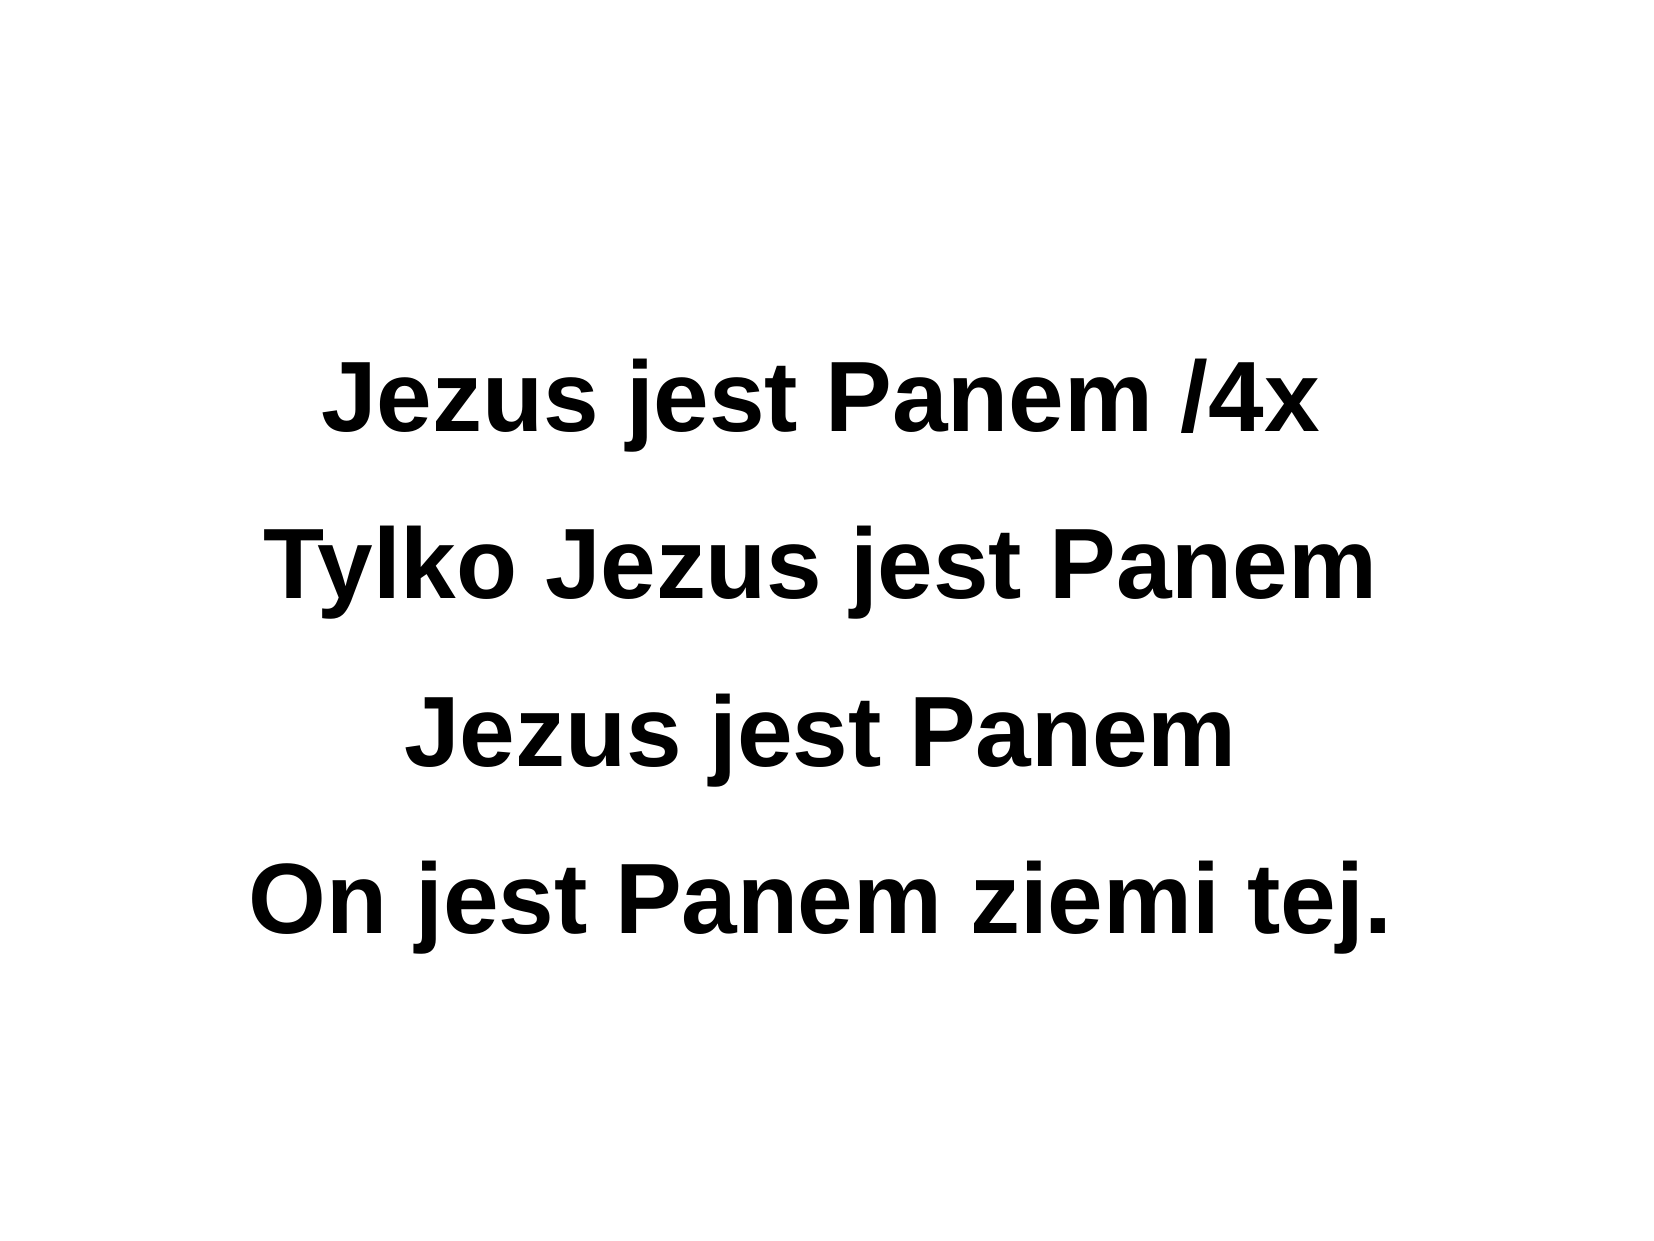

# Jezus jest Panem /4x
Tylko Jezus jest Panem
Jezus jest Panem
On jest Panem ziemi tej.